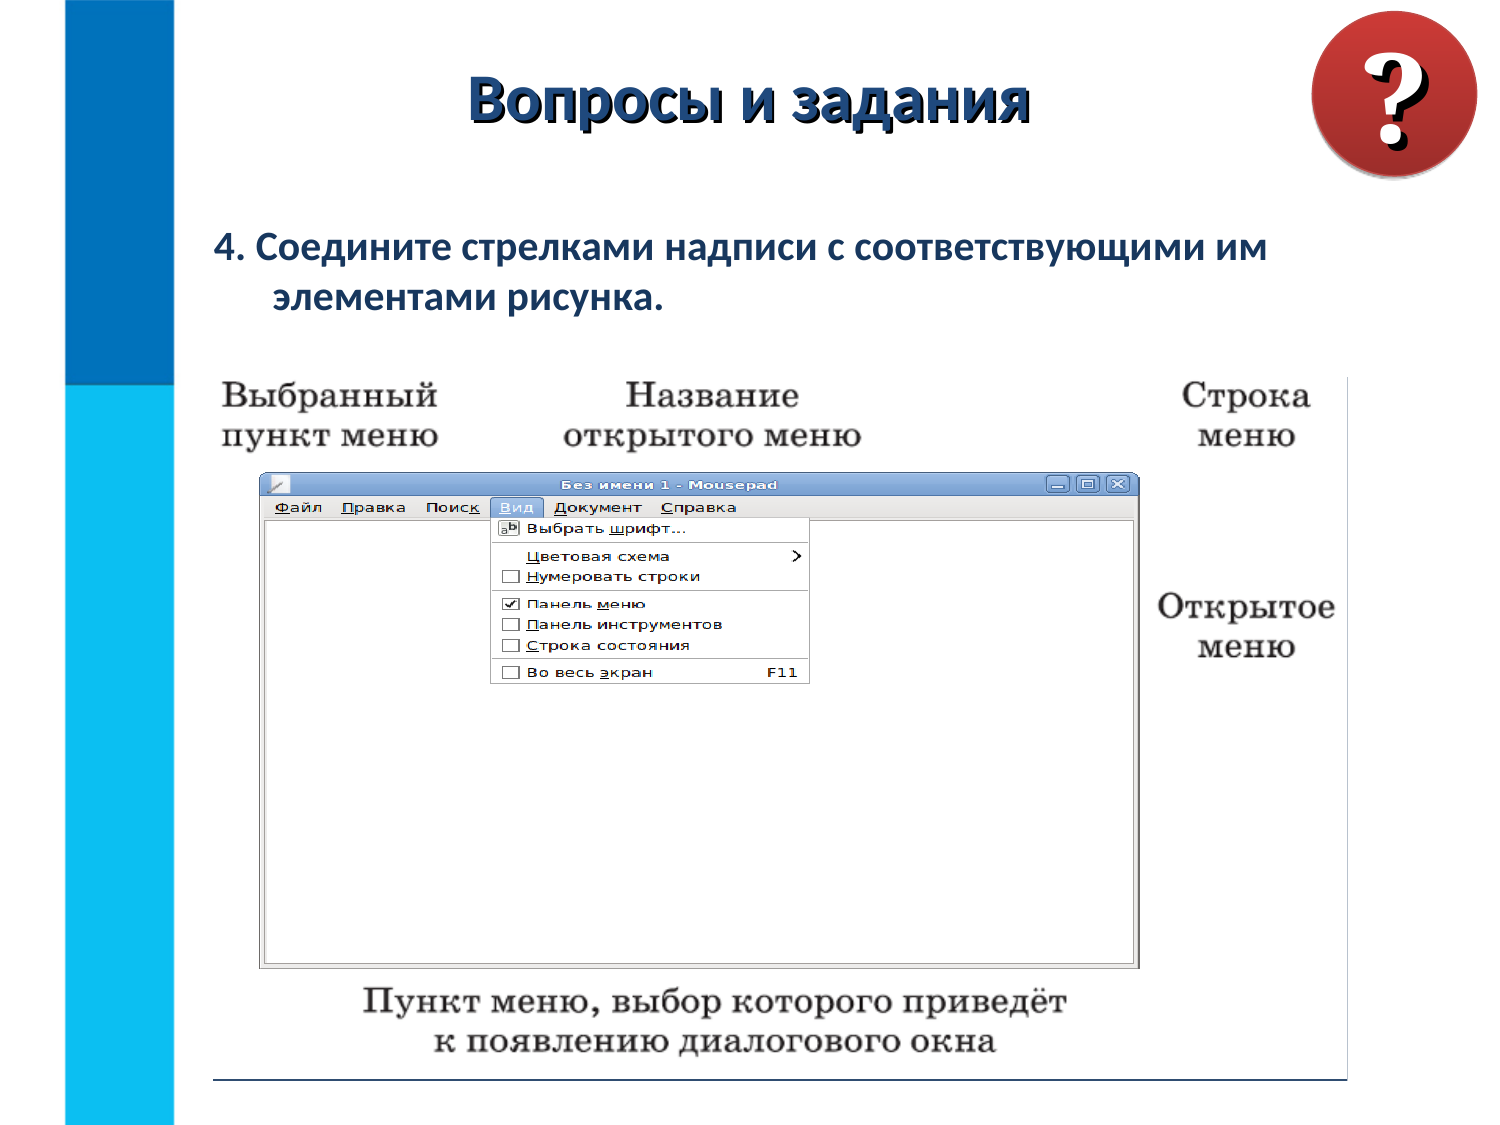

Вопросы и задания
?
4. Соедините стрелками надписи с соответствующими им элементами рисунка.